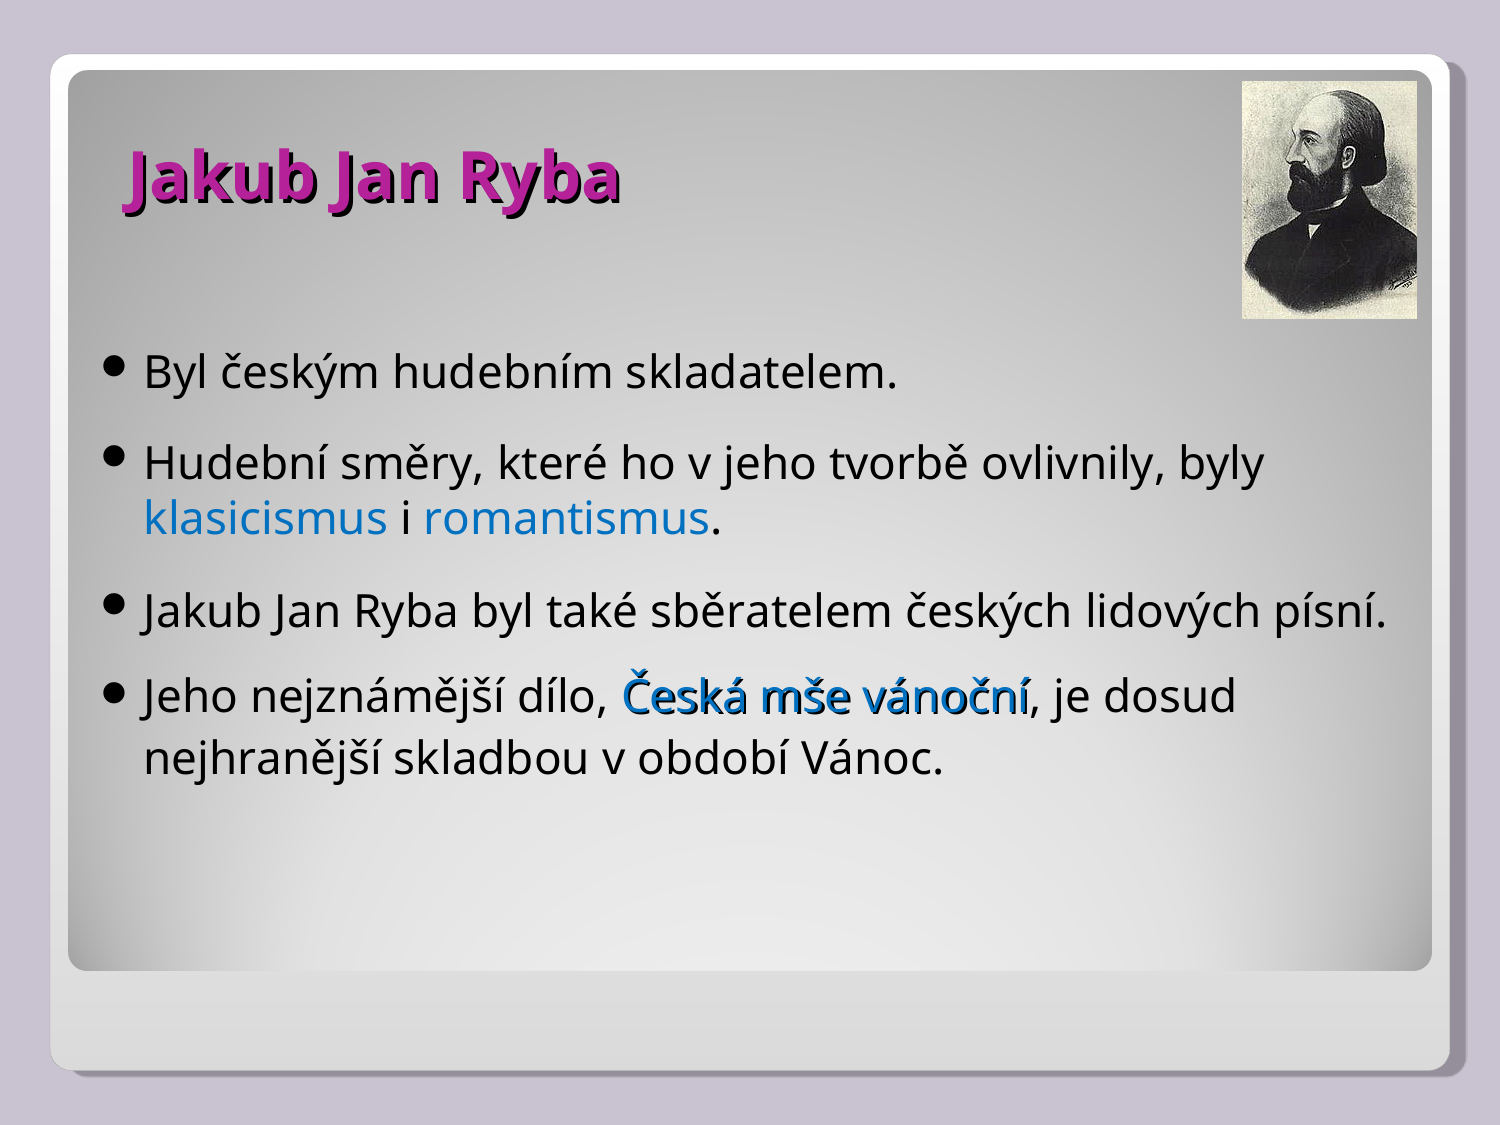

Jakub Jan Ryba
# Byl českým hudebním skladatelem.
Hudební směry, které ho v jeho tvorbě ovlivnily, byly klasicismus i romantismus.
Jakub Jan Ryba byl také sběratelem českých lidových písní.
Jeho nejznámější dílo, Česká mše vánoční, je dosud nejhranější skladbou v období Vánoc.